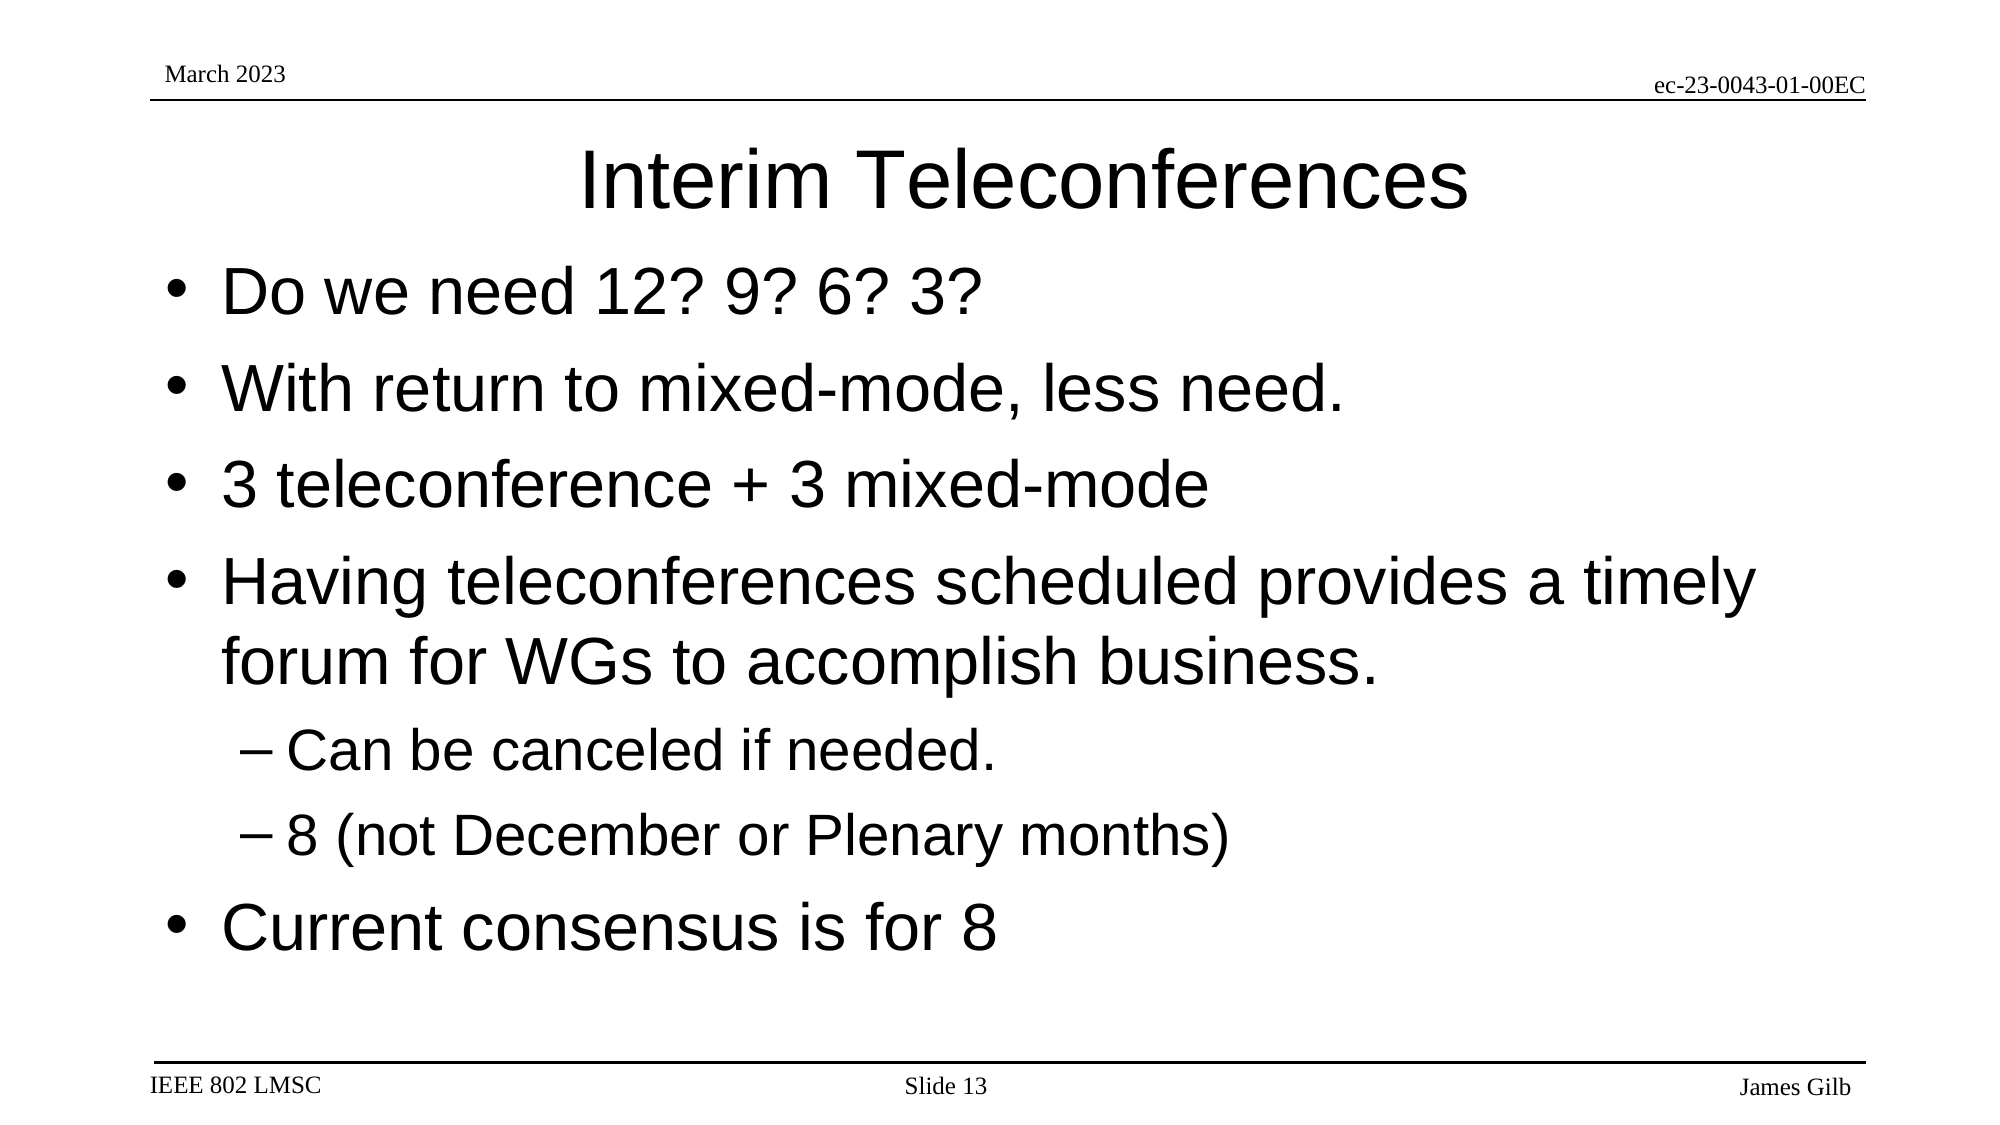

# Interim Teleconferences
Do we need 12? 9? 6? 3?
With return to mixed-mode, less need.
3 teleconference + 3 mixed-mode
Having teleconferences scheduled provides a timely forum for WGs to accomplish business.
Can be canceled if needed.
8 (not December or Plenary months)
Current consensus is for 8
13